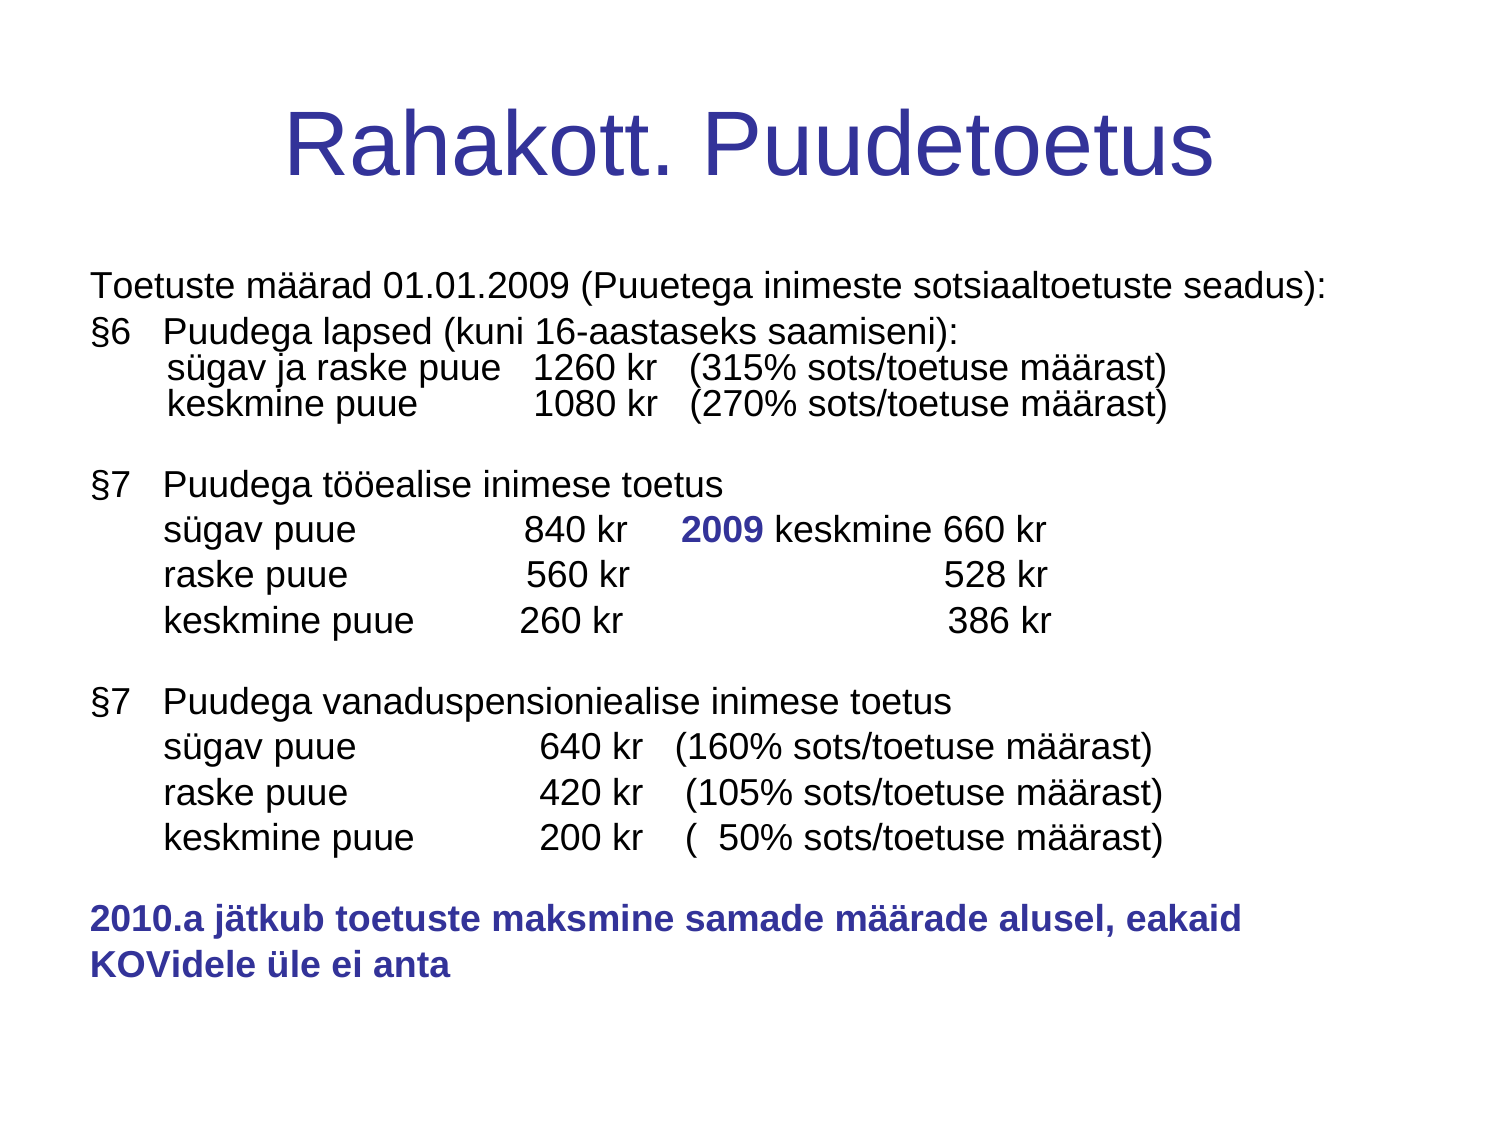

# Rahakott. Puudetoetus
Toetuste määrad 01.01.2009 (Puuetega inimeste sotsiaaltoetuste seadus):
§6   Puudega lapsed (kuni 16-aastaseks saamiseni):
  sügav ja raske puue   1260 kr   (315% sots/toetuse määrast)
  keskmine puue         1080 kr   (270% sots/toetuse määrast)
§7   Puudega tööealise inimese toetus
 sügav puue                840 kr   2009 keskmine 660 kr
 raske puue                560 kr   528 kr
 keskmine puue          260 kr   386 kr
§7   Puudega vanaduspensioniealise inimese toetus
 sügav puue		640 kr   (160% sots/toetuse määrast)
 raske puue		420 kr    (105% sots/toetuse määrast)
 keskmine puue	200 kr    (  50% sots/toetuse määrast)
2010.a jätkub toetuste maksmine samade määrade alusel, eakaid
KOVidele üle ei anta